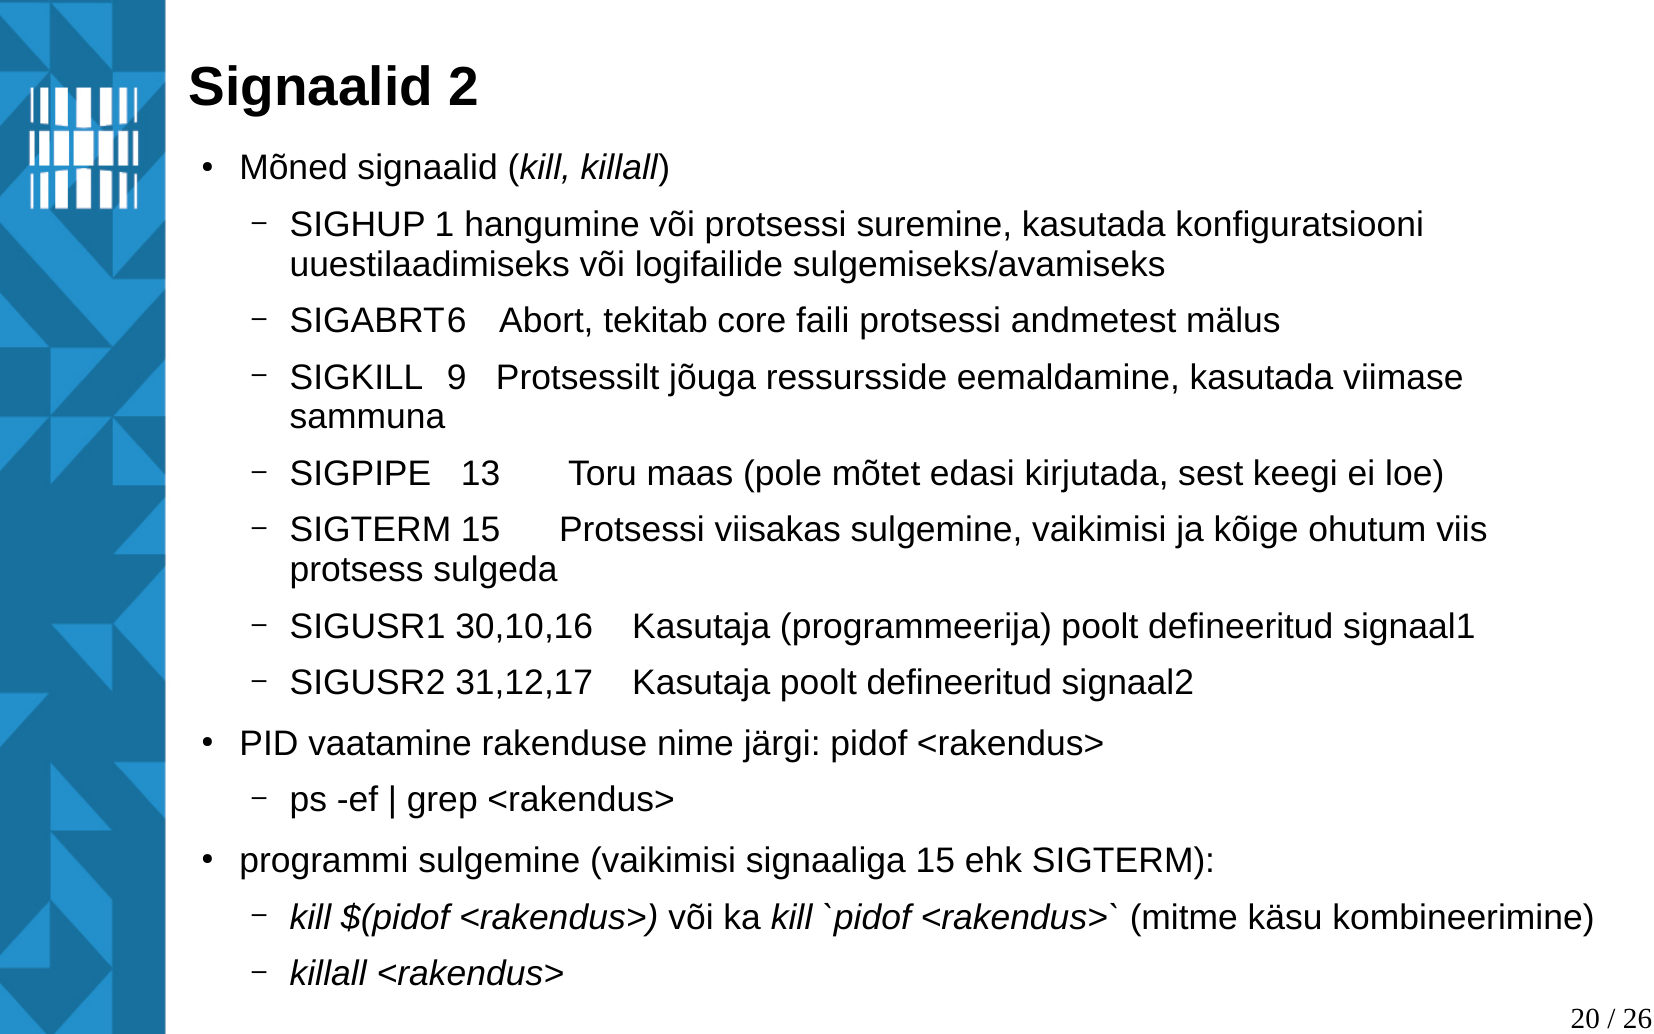

# Signaalid 2
Mõned signaalid (kill, killall)
SIGHUP 1 hangumine või protsessi suremine, kasutada konfiguratsiooni uuestilaadimiseks või logifailide sulgemiseks/avamiseks
SIGABRT	6	Abort, tekitab core faili protsessi andmetest mälus
SIGKILL	9 Protsessilt jõuga ressursside eemaldamine, kasutada viimase sammuna
SIGPIPE 13 Toru maas (pole mõtet edasi kirjutada, sest keegi ei loe)
SIGTERM 15 Protsessi viisakas sulgemine, vaikimisi ja kõige ohutum viis protsess sulgeda
SIGUSR1 30,10,16 Kasutaja (programmeerija) poolt defineeritud signaal1
SIGUSR2 31,12,17 Kasutaja poolt defineeritud signaal2
PID vaatamine rakenduse nime järgi: pidof <rakendus>
ps -ef | grep <rakendus>
programmi sulgemine (vaikimisi signaaliga 15 ehk SIGTERM):
kill $(pidof <rakendus>) või ka kill `pidof <rakendus>` (mitme käsu kombineerimine)
killall <rakendus>
20